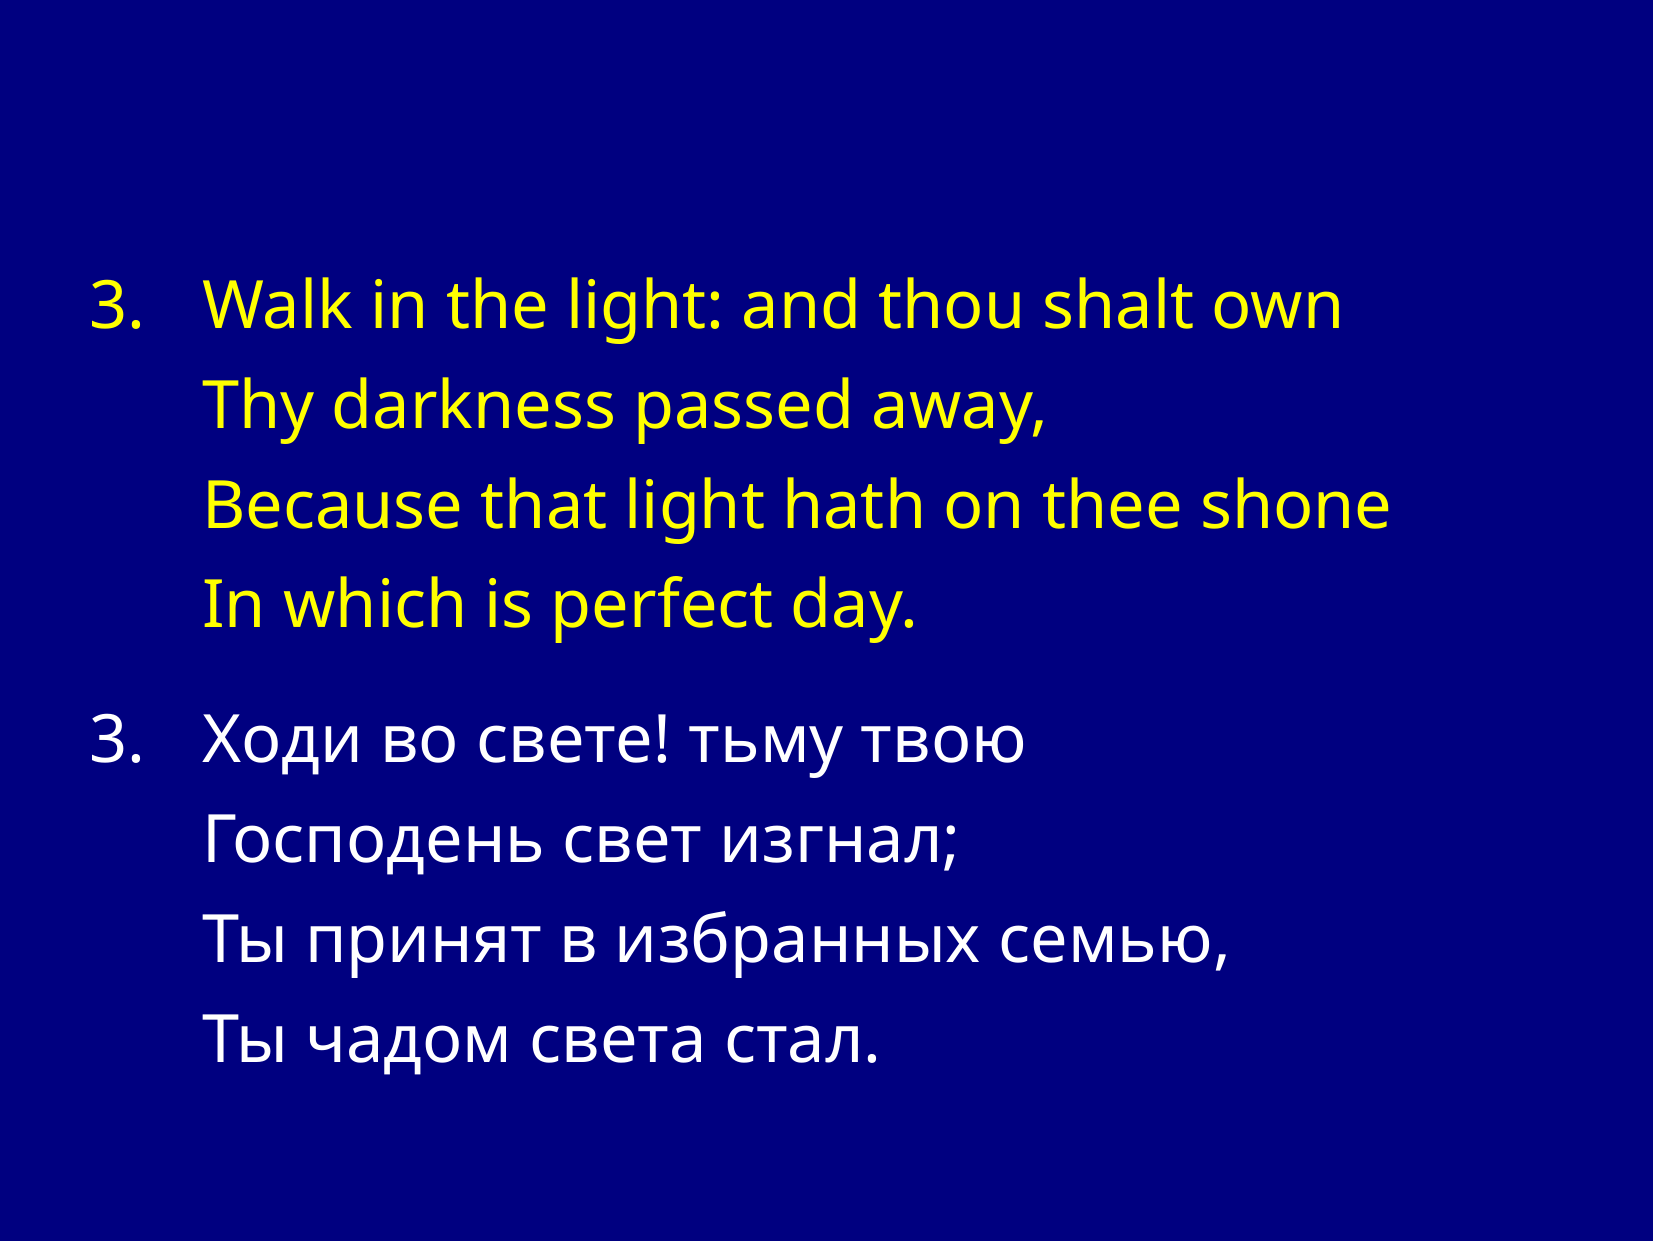

3.	Walk in the light: and thou shalt own
	Thy darkness passed away,
	Because that light hath on thee shone
	In which is perfect day.
3.	Ходи во свете! тьму твою
	Господень свет изгнал;
	Ты принят в избранных семью,
	Ты чадом света стал.